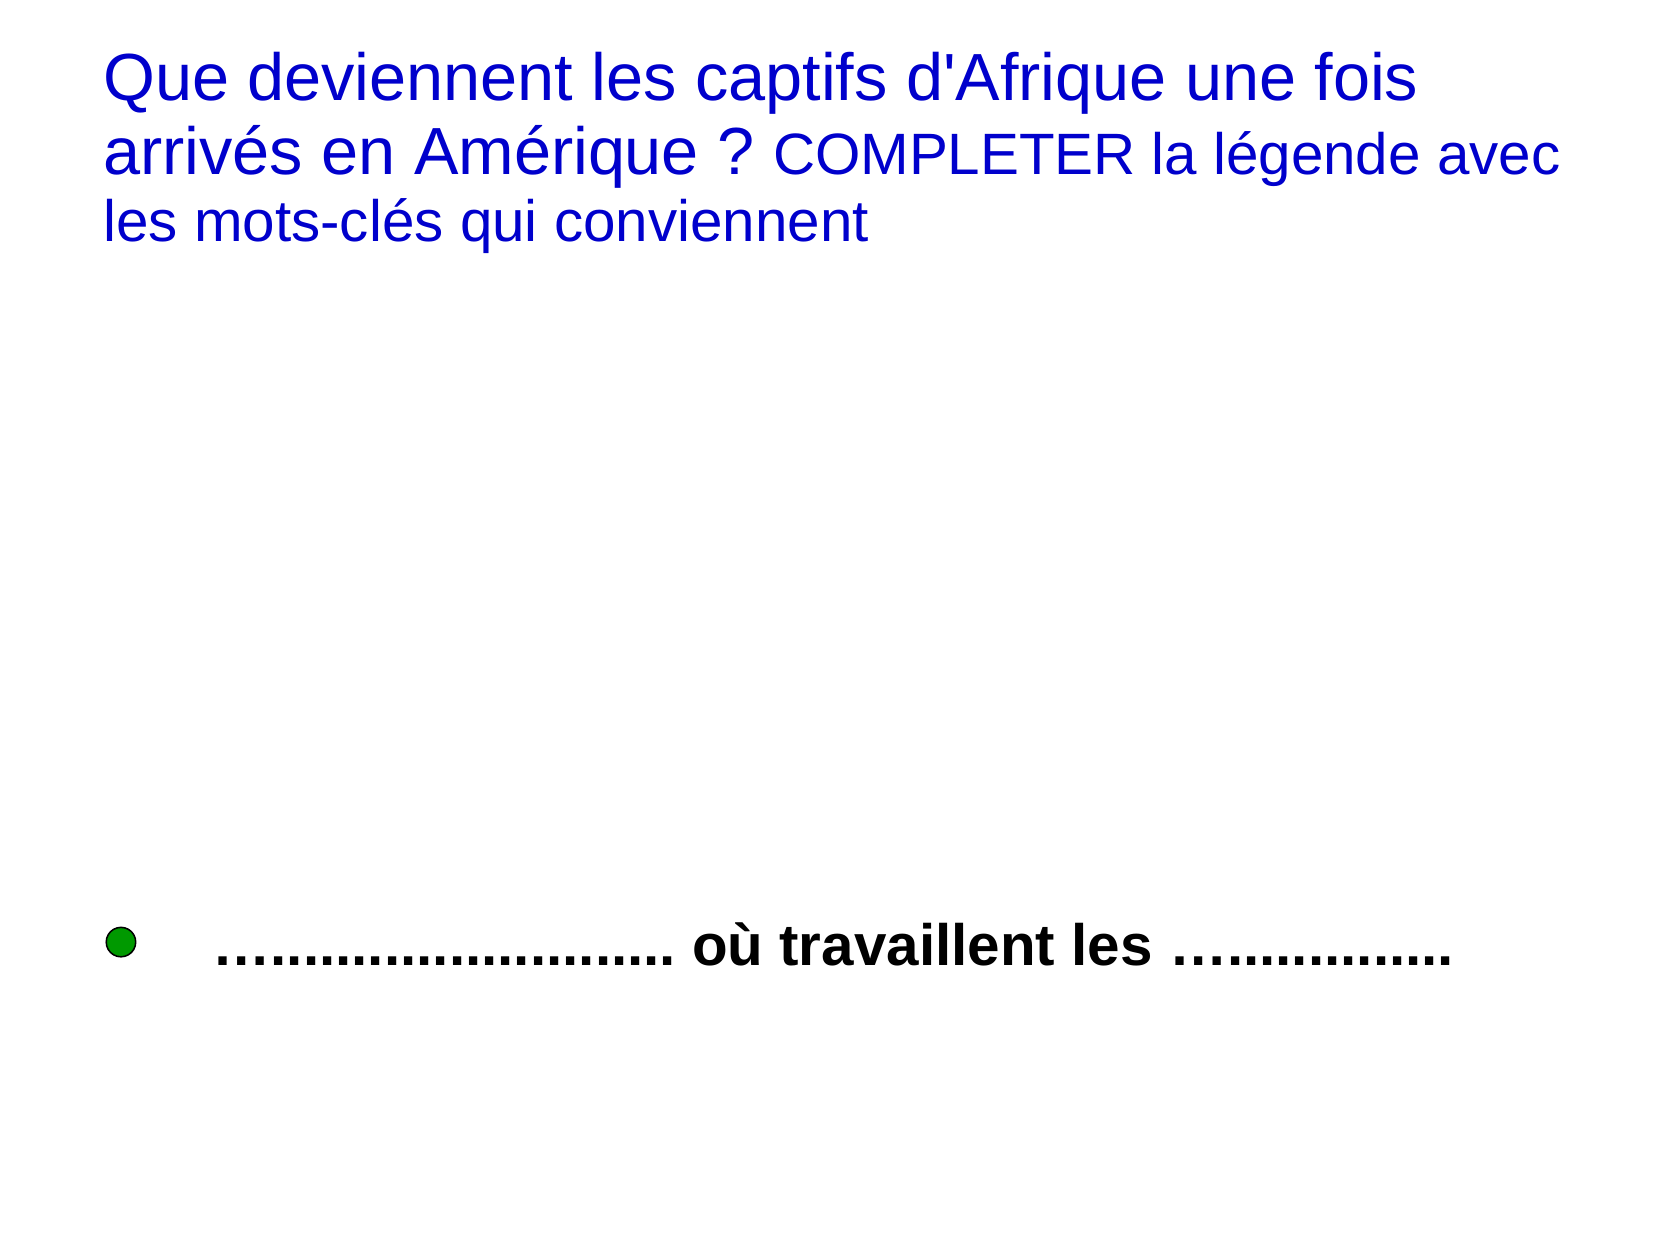

Que deviennent les captifs d'Afrique une fois arrivés en Amérique ? COMPLETER la légende avec les mots-clés qui conviennent
…......................... où travaillent les …..............